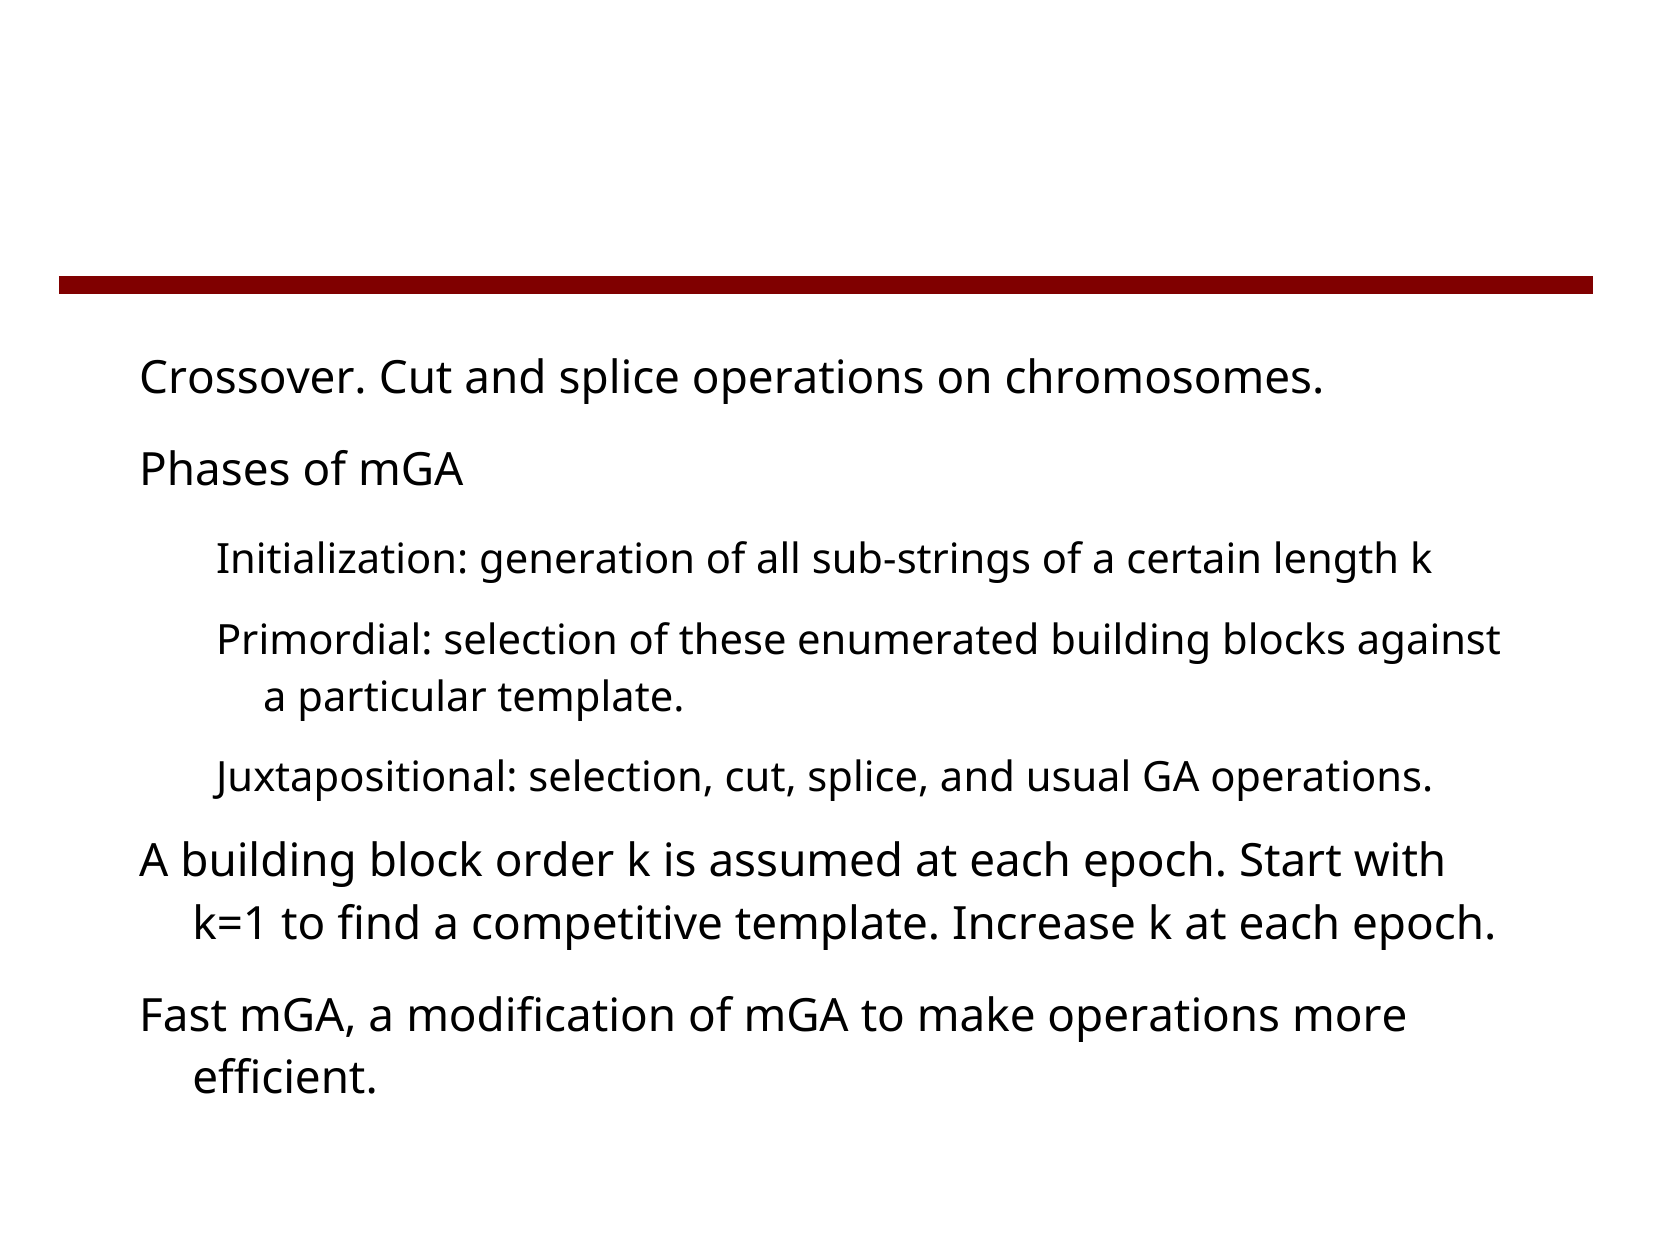

#
Crossover. Cut and splice operations on chromosomes.
Phases of mGA
Initialization: generation of all sub-strings of a certain length k
Primordial: selection of these enumerated building blocks against a particular template.
Juxtapositional: selection, cut, splice, and usual GA operations.
A building block order k is assumed at each epoch. Start with k=1 to find a competitive template. Increase k at each epoch.
Fast mGA, a modification of mGA to make operations more efficient.